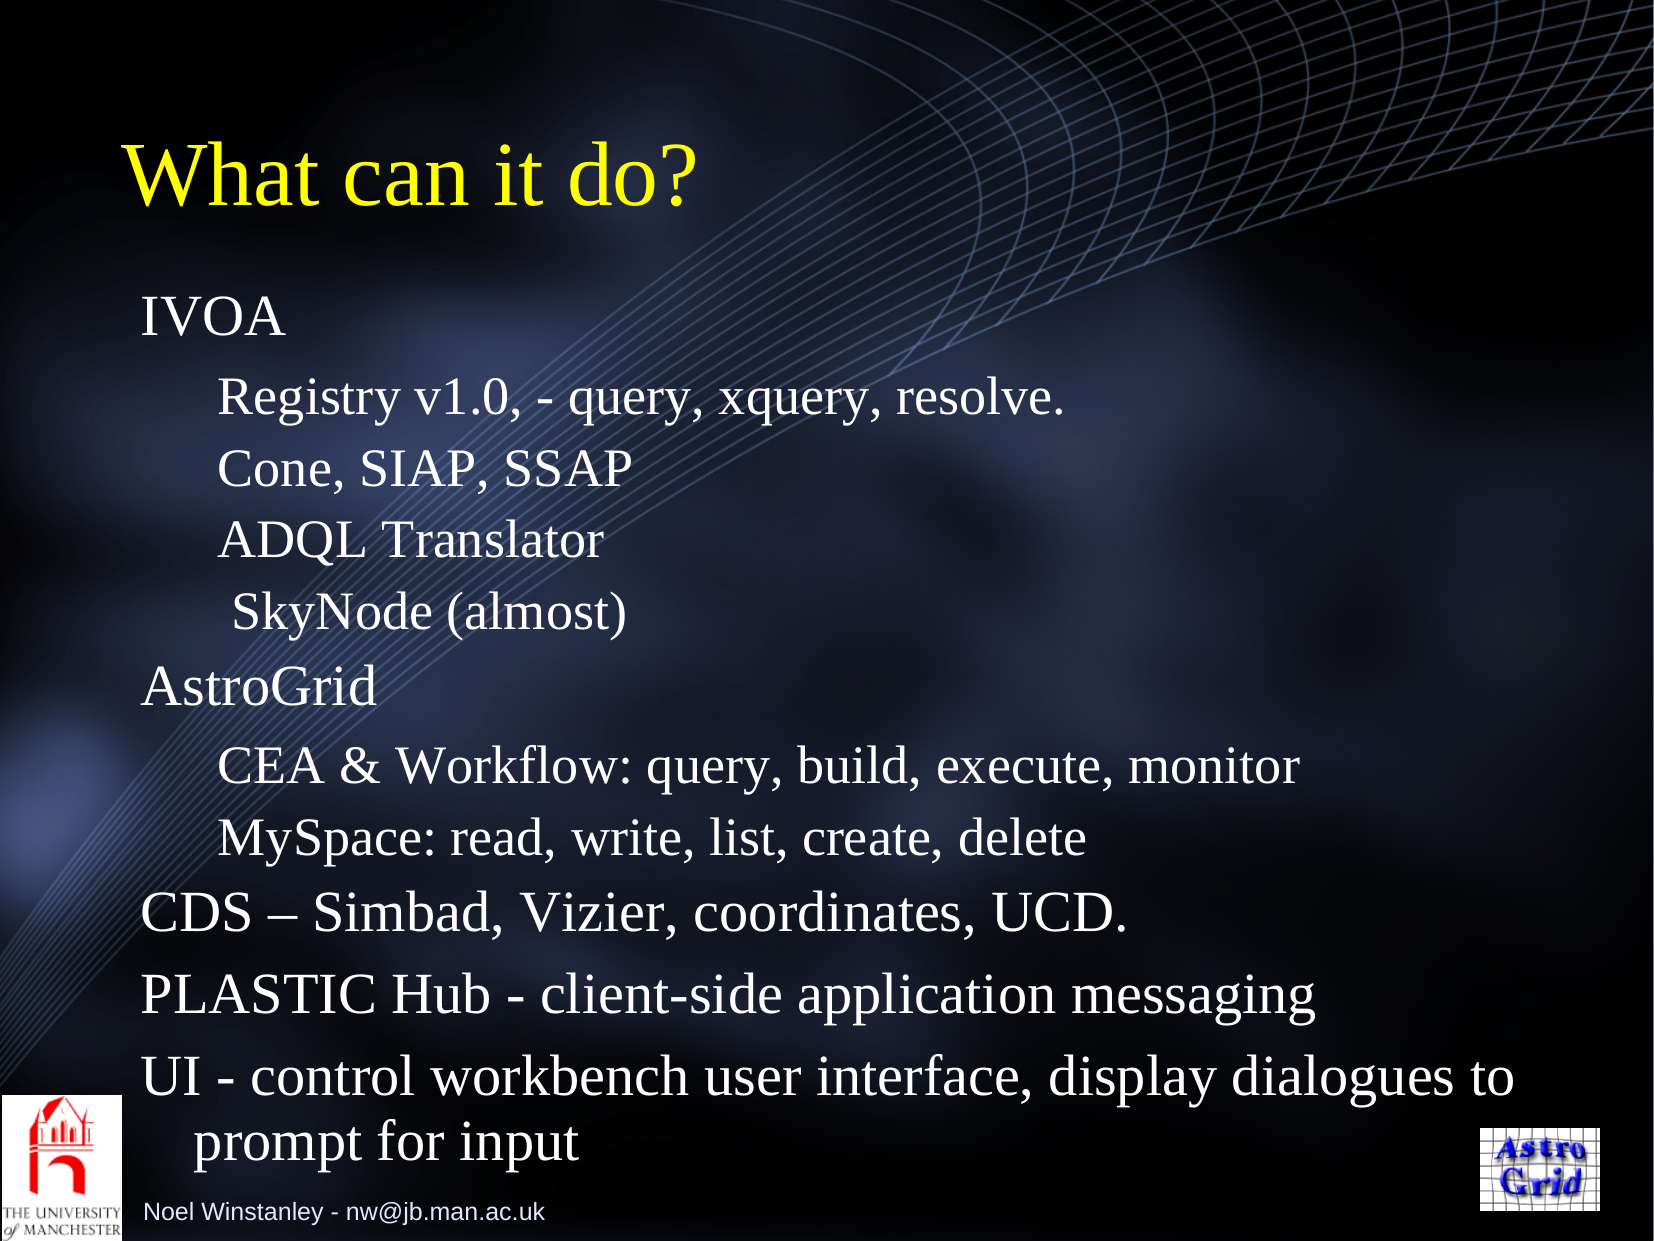

# What can it do?
IVOA
Registry v1.0, - query, xquery, resolve.
Cone, SIAP, SSAP
ADQL Translator
 SkyNode (almost)
AstroGrid
CEA & Workflow: query, build, execute, monitor
MySpace: read, write, list, create, delete
CDS – Simbad, Vizier, coordinates, UCD.
PLASTIC Hub - client-side application messaging
UI - control workbench user interface, display dialogues to prompt for input